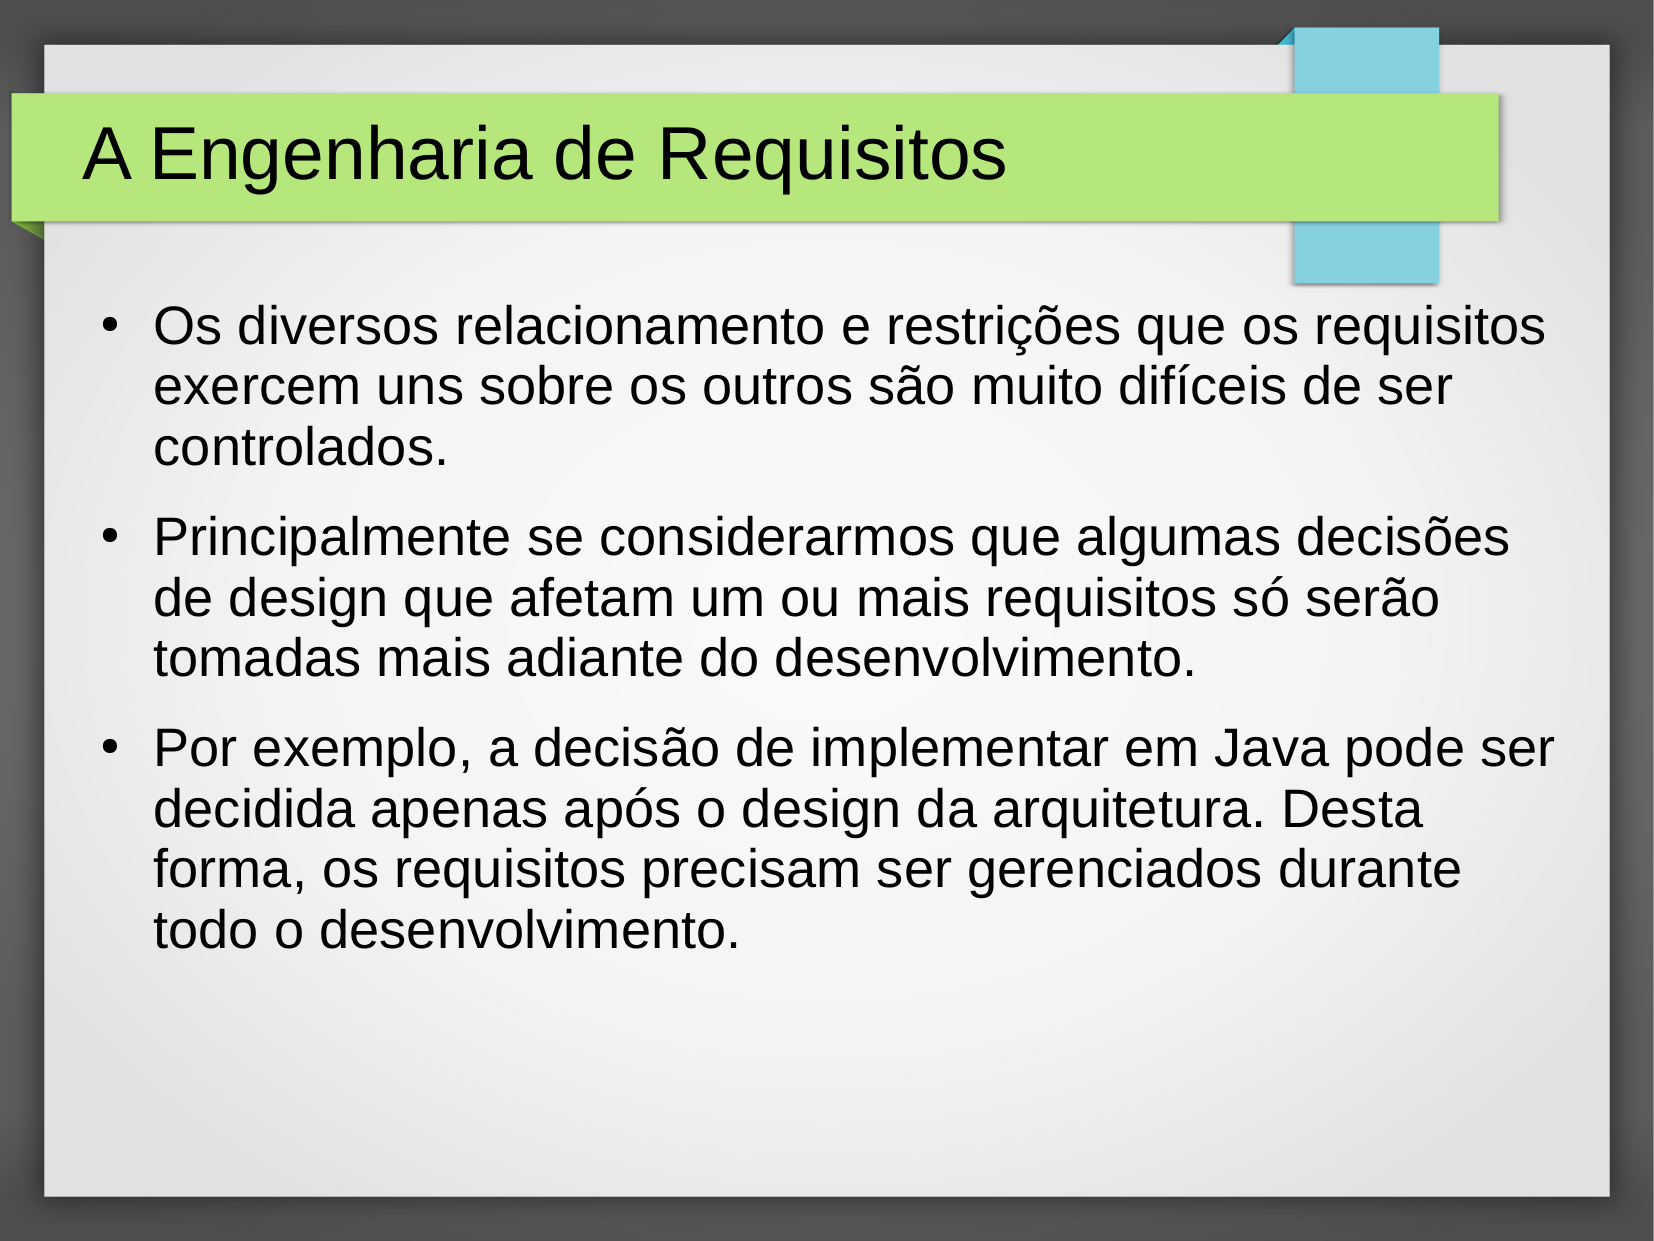

# A Engenharia de Requisitos
Os diversos relacionamento e restrições que os requisitos exercem uns sobre os outros são muito difíceis de ser controlados.
Principalmente se considerarmos que algumas decisões de design que afetam um ou mais requisitos só serão tomadas mais adiante do desenvolvimento.
Por exemplo, a decisão de implementar em Java pode ser decidida apenas após o design da arquitetura. Desta forma, os requisitos precisam ser gerenciados durante todo o desenvolvimento.